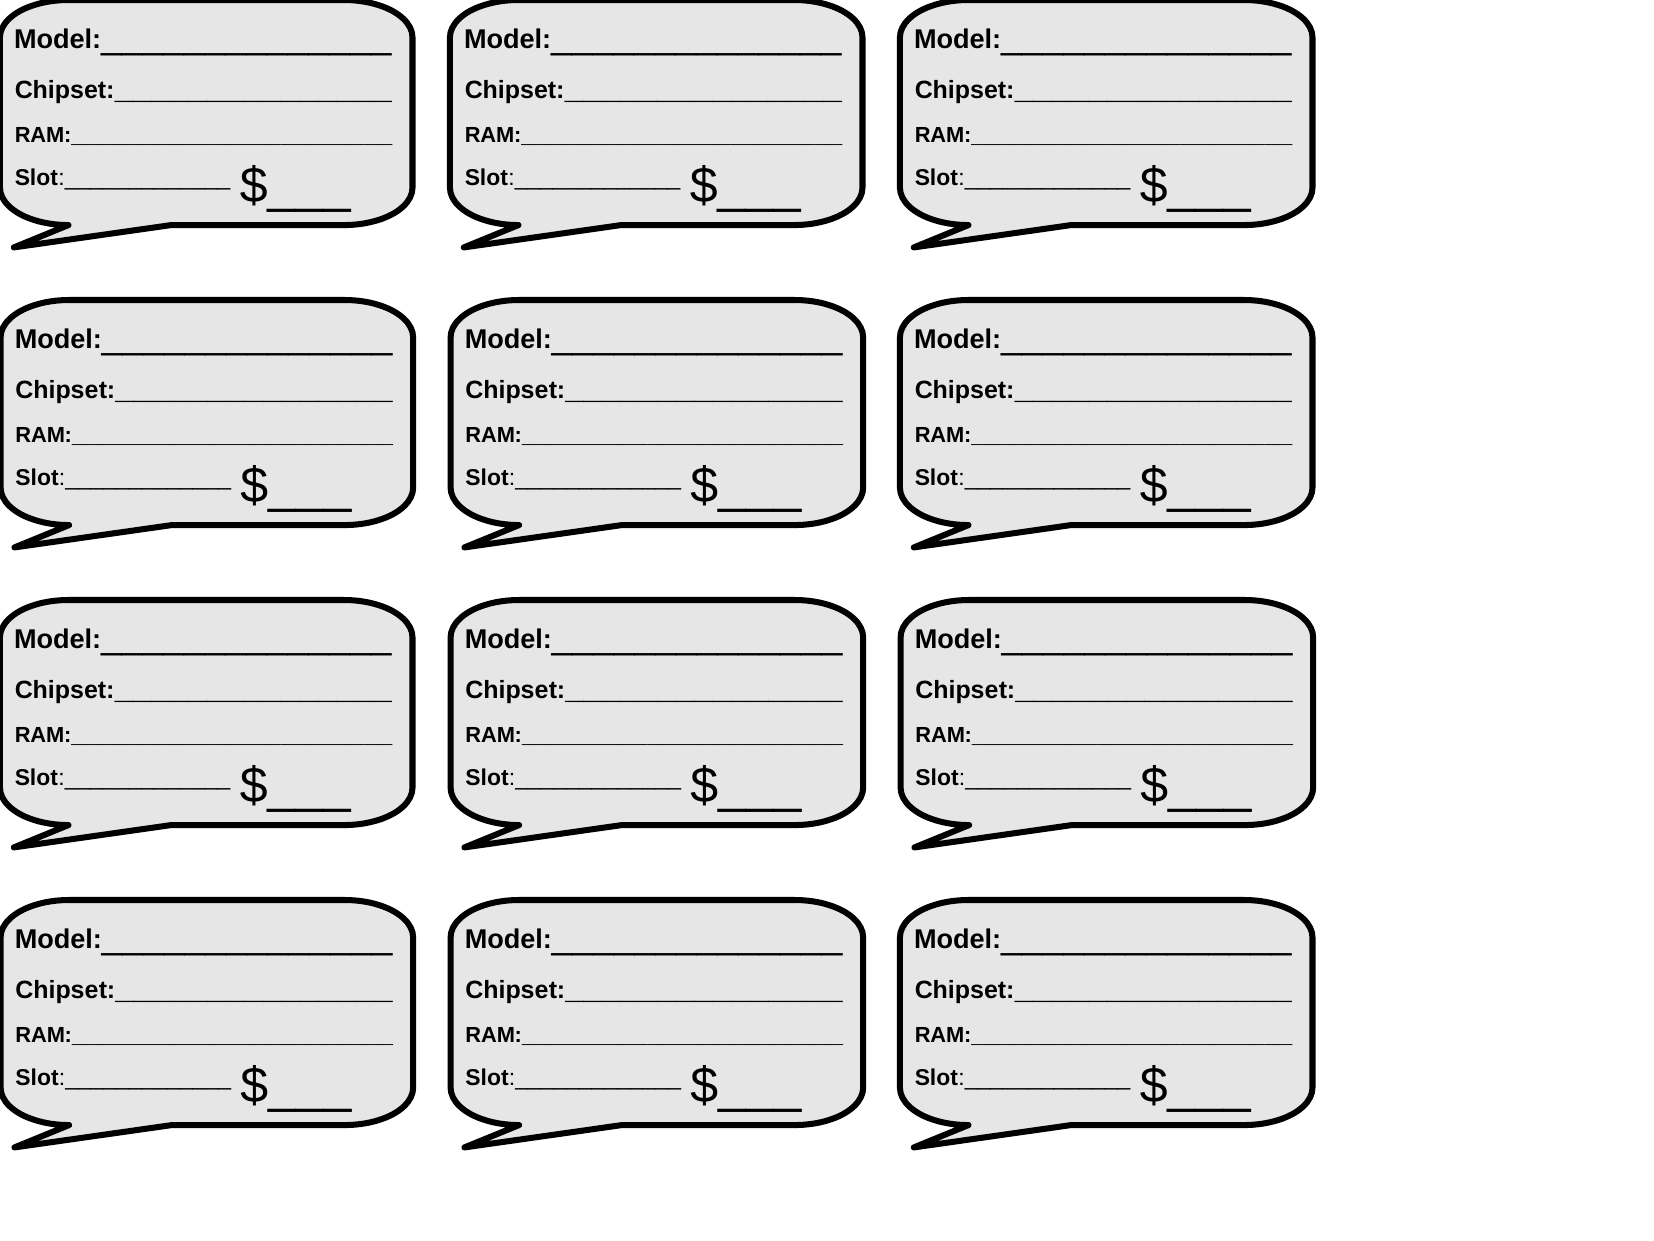

Model:______________
Model:______________
Model:______________
CPU:______
CPU:______
CPU:______
Chipset:_______________
Chipset:_______________
Chipset:_______________
RAM:_______________________
RAM:_______________________
RAM:_______________________
RAM: ___________
RAM: ___________
RAM: ___________
$___
$___
$___
Slot:_____________
Slot:_____________
Slot:_____________
Model:______________
Model:______________
Model:______________
CPU:______
CPU:______
CPU:______
Chipset:_______________
Chipset:_______________
Chipset:_______________
RAM:_______________________
RAM:_______________________
RAM:_______________________
RAM: ___________
RAM: ___________
RAM: ___________
$___
$___
$___
Slot:_____________
Slot:_____________
Slot:_____________
Model:______________
Model:______________
Model:______________
CPU:______
CPU:______
CPU:______
Chipset:_______________
Chipset:_______________
Chipset:_______________
RAM:_______________________
RAM:_______________________
RAM:_______________________
RAM: ___________
RAM: ___________
RAM: ___________
$___
$___
$___
Slot:_____________
Slot:_____________
Slot:_____________
Model:______________
Model:______________
Model:______________
CPU:______
CPU:______
CPU:______
Chipset:_______________
Chipset:_______________
Chipset:_______________
RAM:_______________________
RAM:_______________________
RAM:_______________________
RAM: ___________
RAM: ___________
RAM: ___________
$___
$___
$___
Slot:_____________
Slot:_____________
Slot:_____________